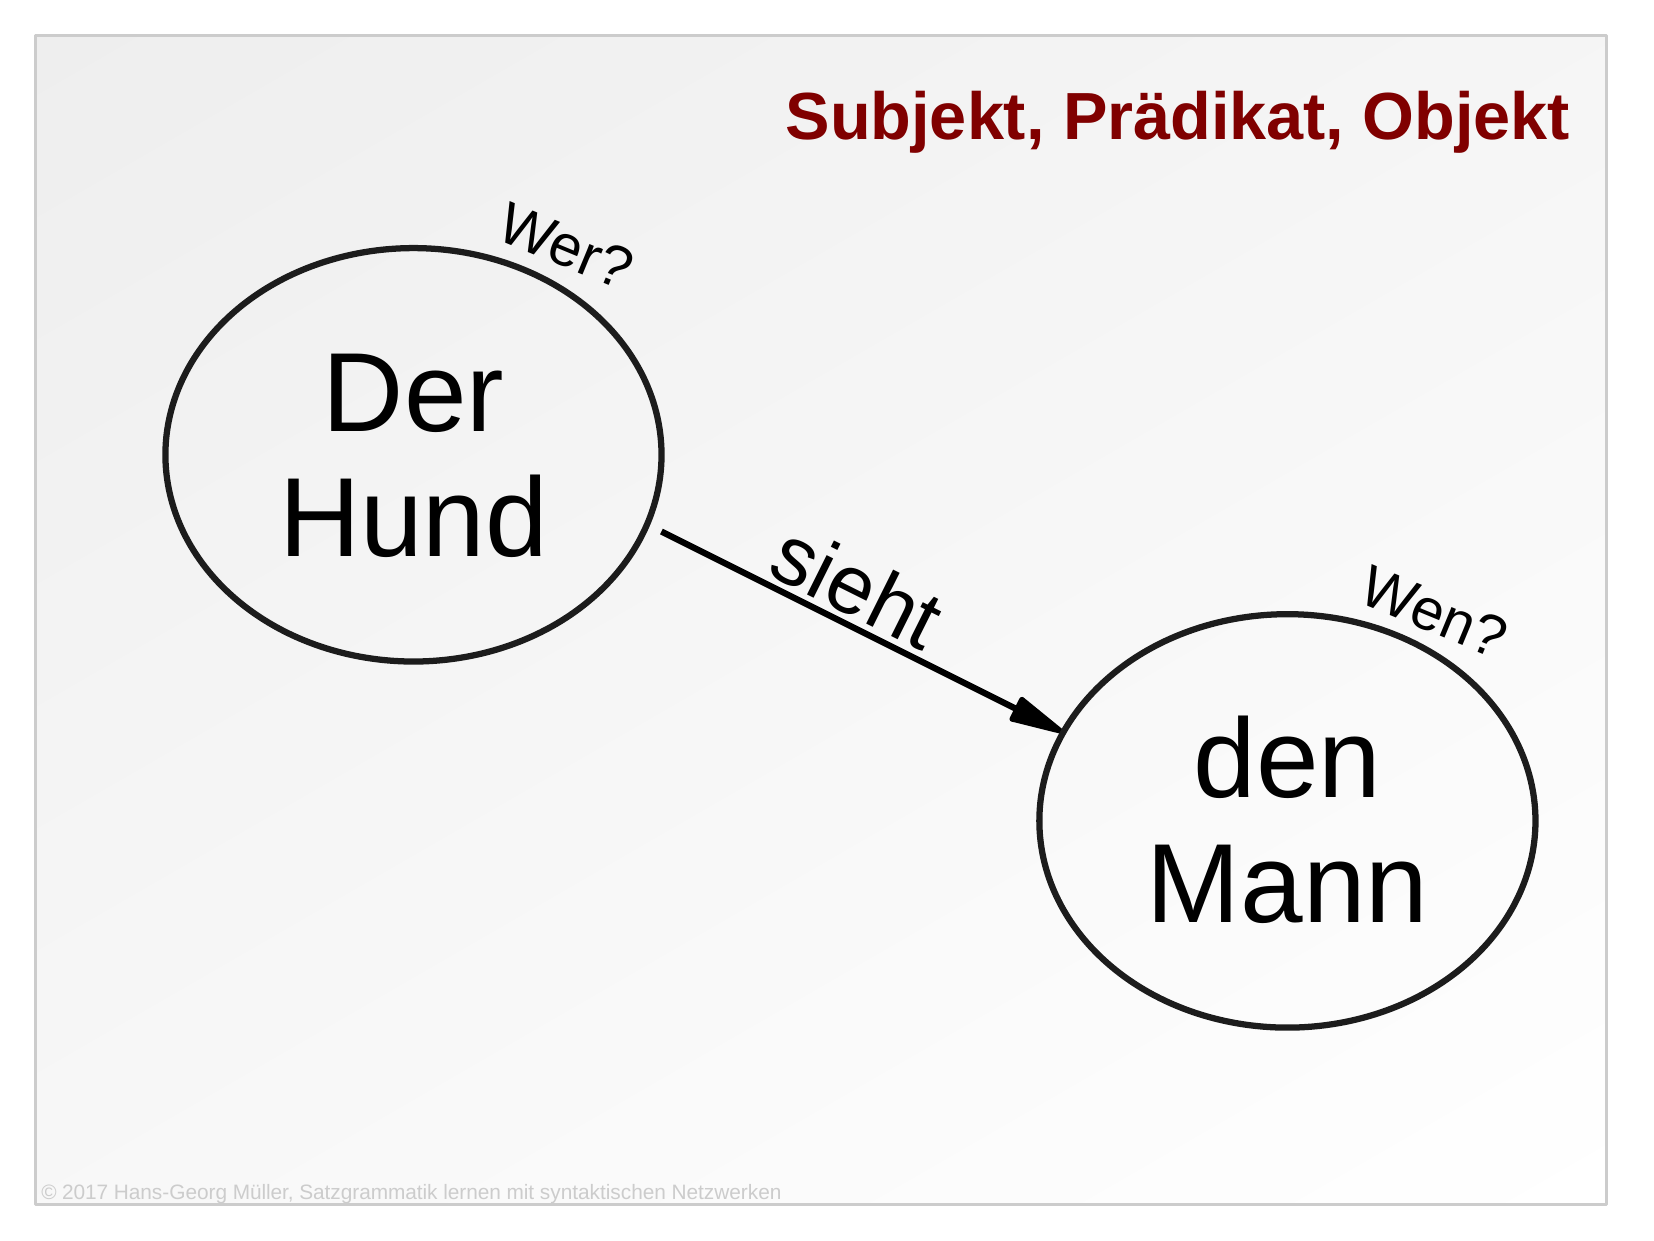

# Subjekt, Prädikat, Objekt
Wer?
Der
Hund
sieht
Wen?
den
Mann